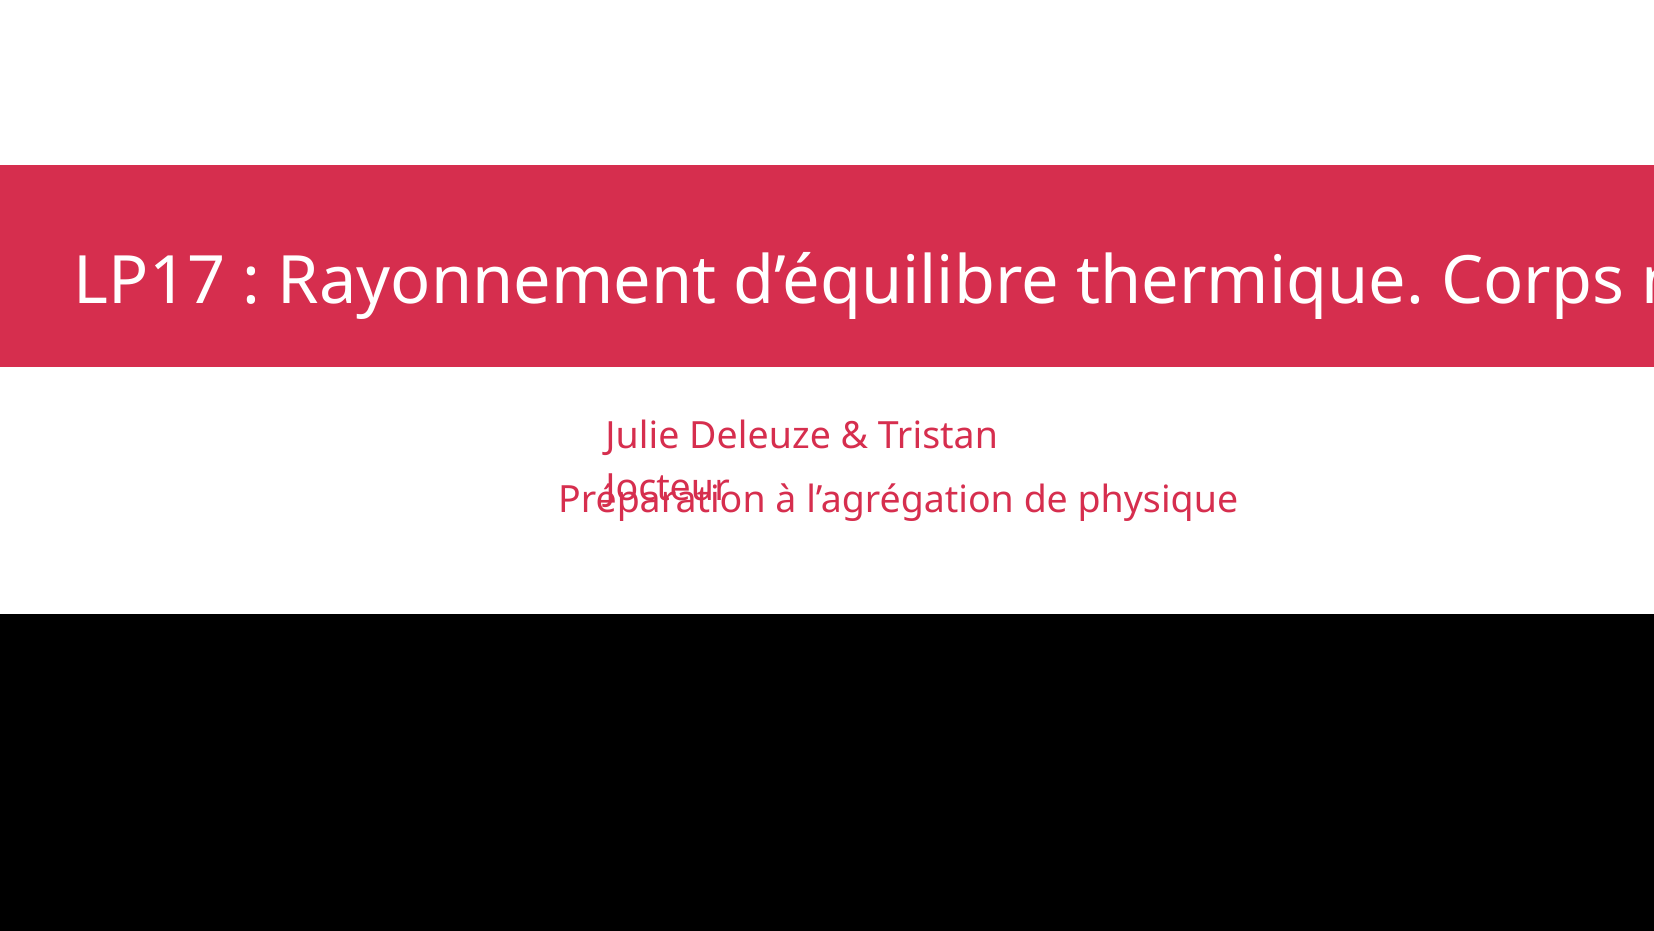

LP17 : Rayonnement d’équilibre thermique. Corps noir.
Julie Deleuze & Tristan Jocteur
Préparation à l’agrégation de physique